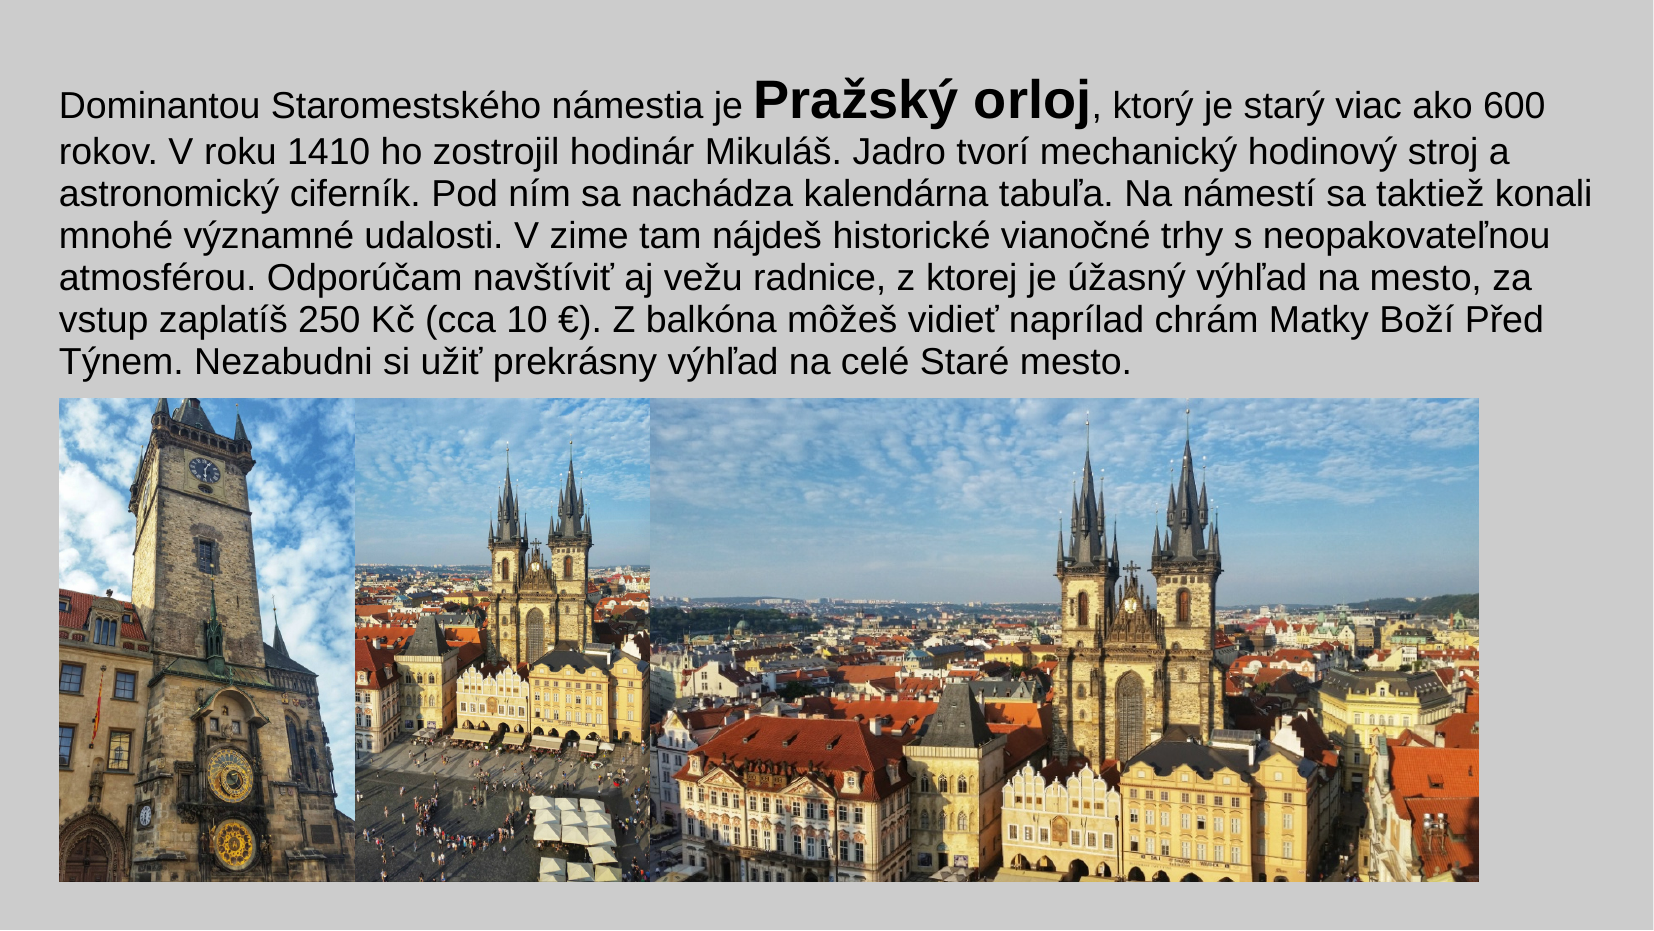

# Dominantou Staromestského námestia je Pražský orloj, ktorý je starý viac ako 600 rokov. V roku 1410 ho zostrojil hodinár Mikuláš. Jadro tvorí mechanický hodinový stroj a astronomický ciferník. Pod ním sa nachádza kalendárna tabuľa. Na námestí sa taktiež konali mnohé významné udalosti. V zime tam nájdeš historické vianočné trhy s neopakovateľnou atmosférou. Odporúčam navštíviť aj vežu radnice, z ktorej je úžasný výhľad na mesto, za vstup zaplatíš 250 Kč (cca 10 €). Z balkóna môžeš vidieť naprílad chrám Matky Boží Před Týnem. Nezabudni si užiť prekrásny výhľad na celé Staré mesto.